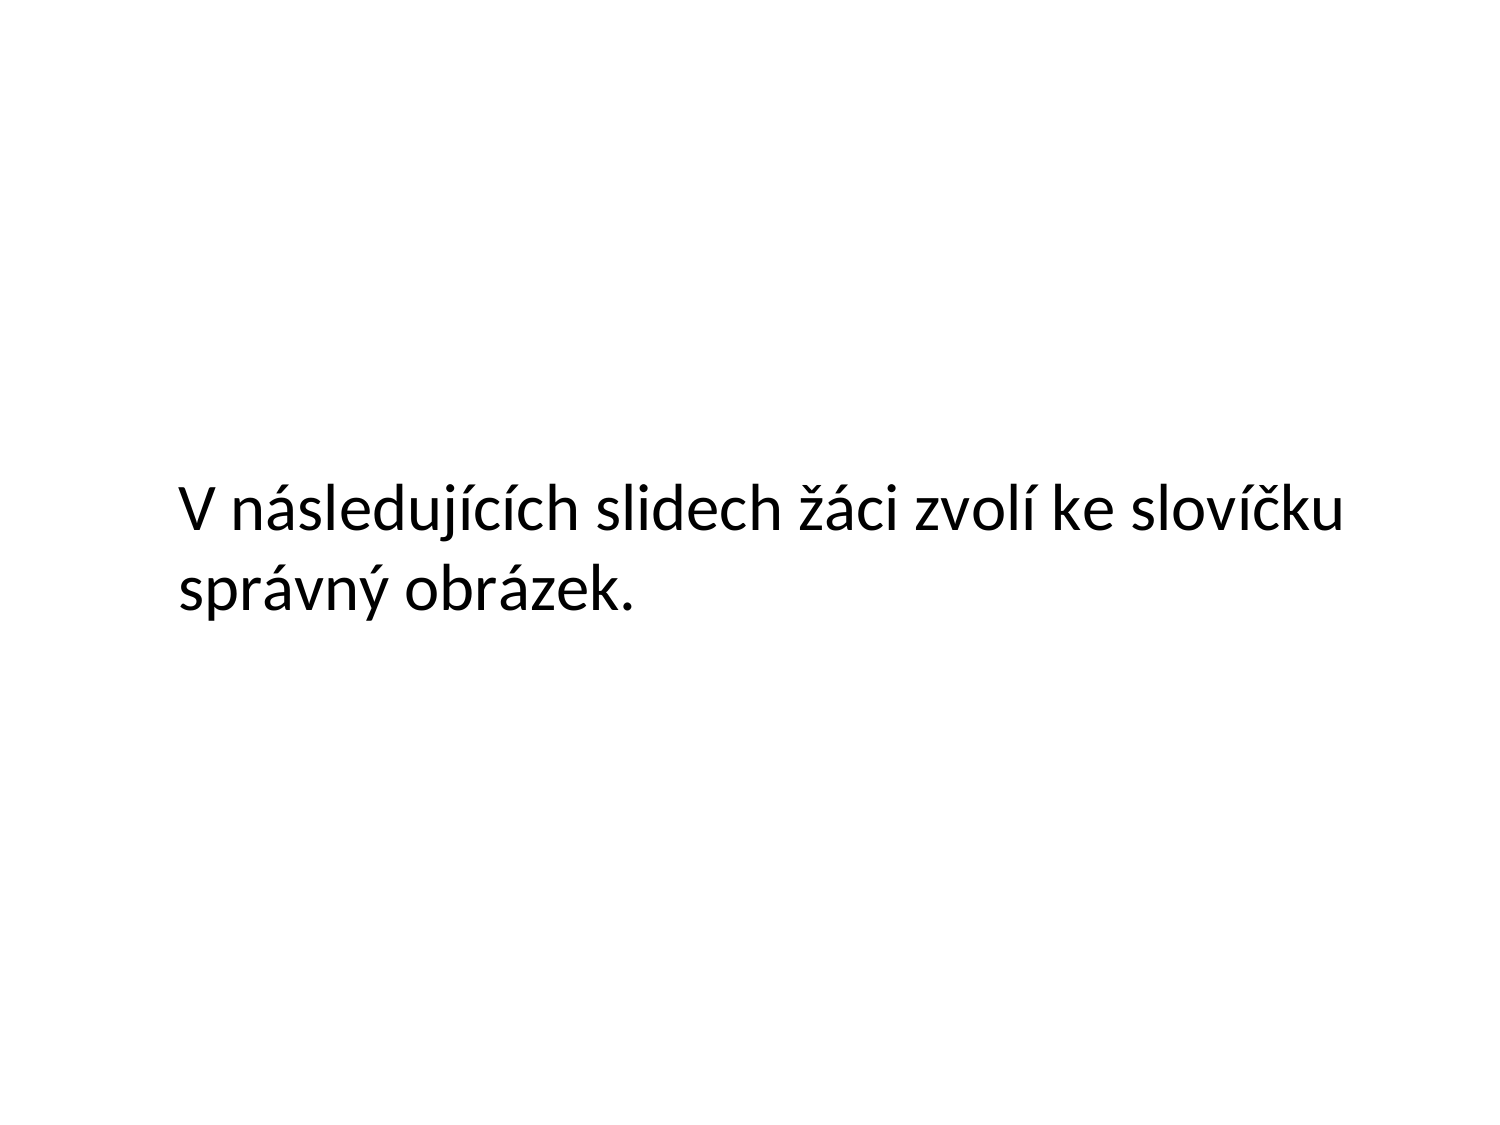

V následujících slidech žáci zvolí ke slovíčku
správný obrázek.